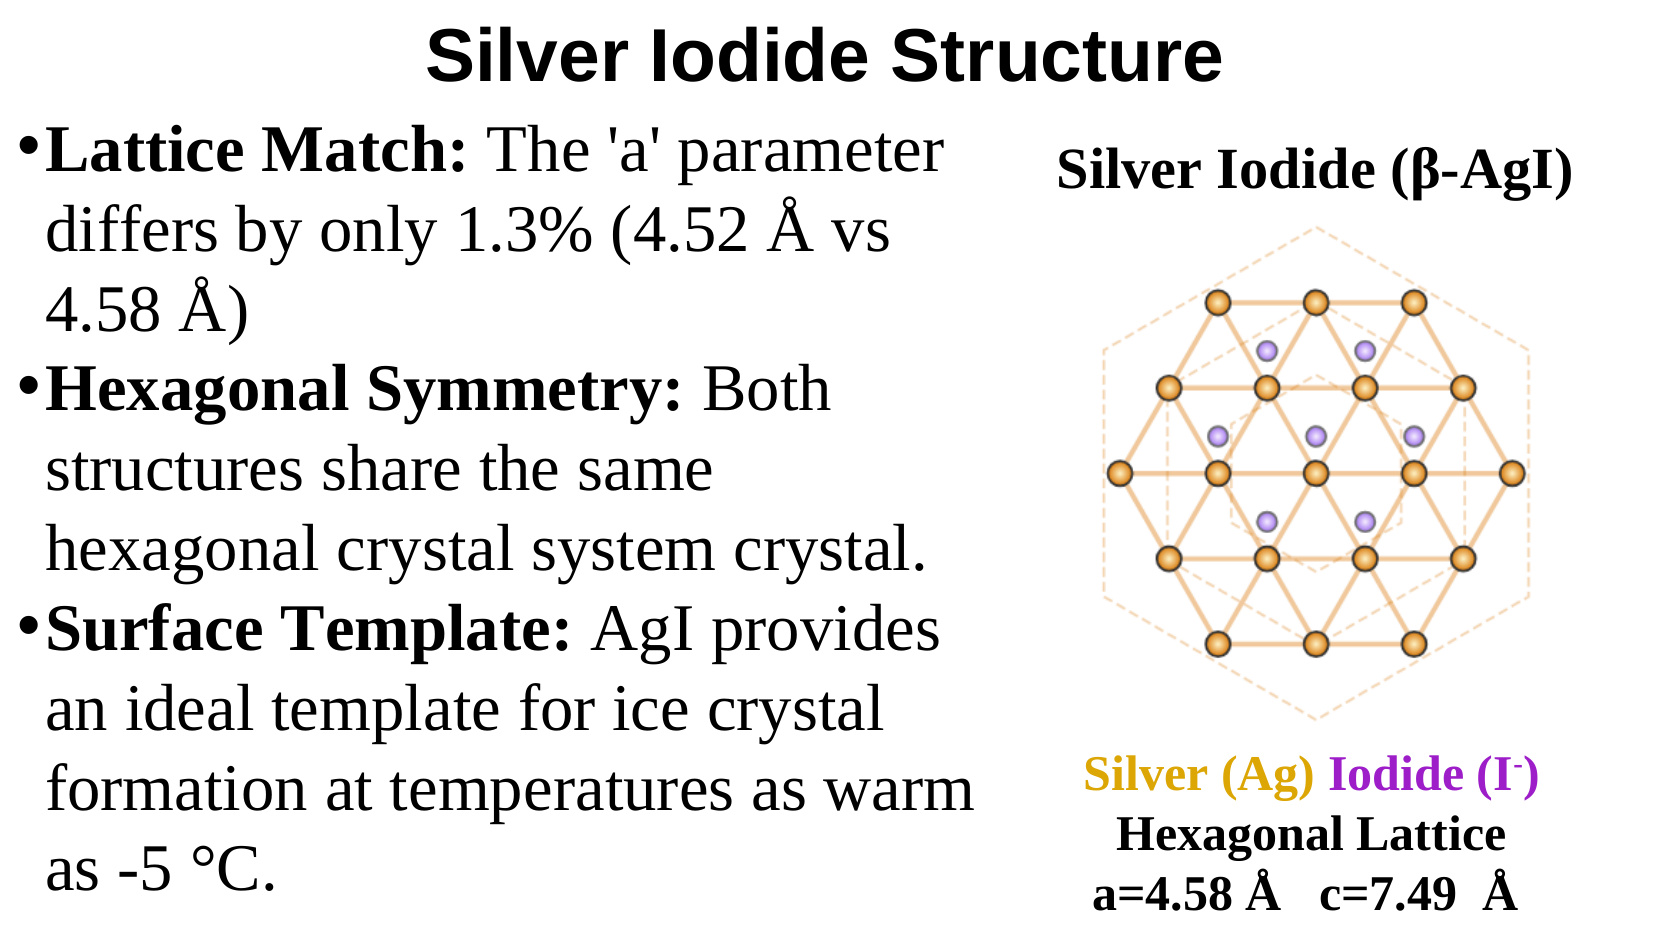

# Silver Iodide Structure
Lattice Match: The 'a' parameter differs by only 1.3% (4.52 Å vs 4.58 Å)
Hexagonal Symmetry: Both structures share the same hexagonal crystal system crystal.
Surface Template: AgI provides an ideal template for ice crystal formation at temperatures as warm as -5 °C.
Silver Iodide (β-AgI)
Silver (Ag) Iodide (I-) Hexagonal Lattice
a=4.58 Å c=7.49 Å